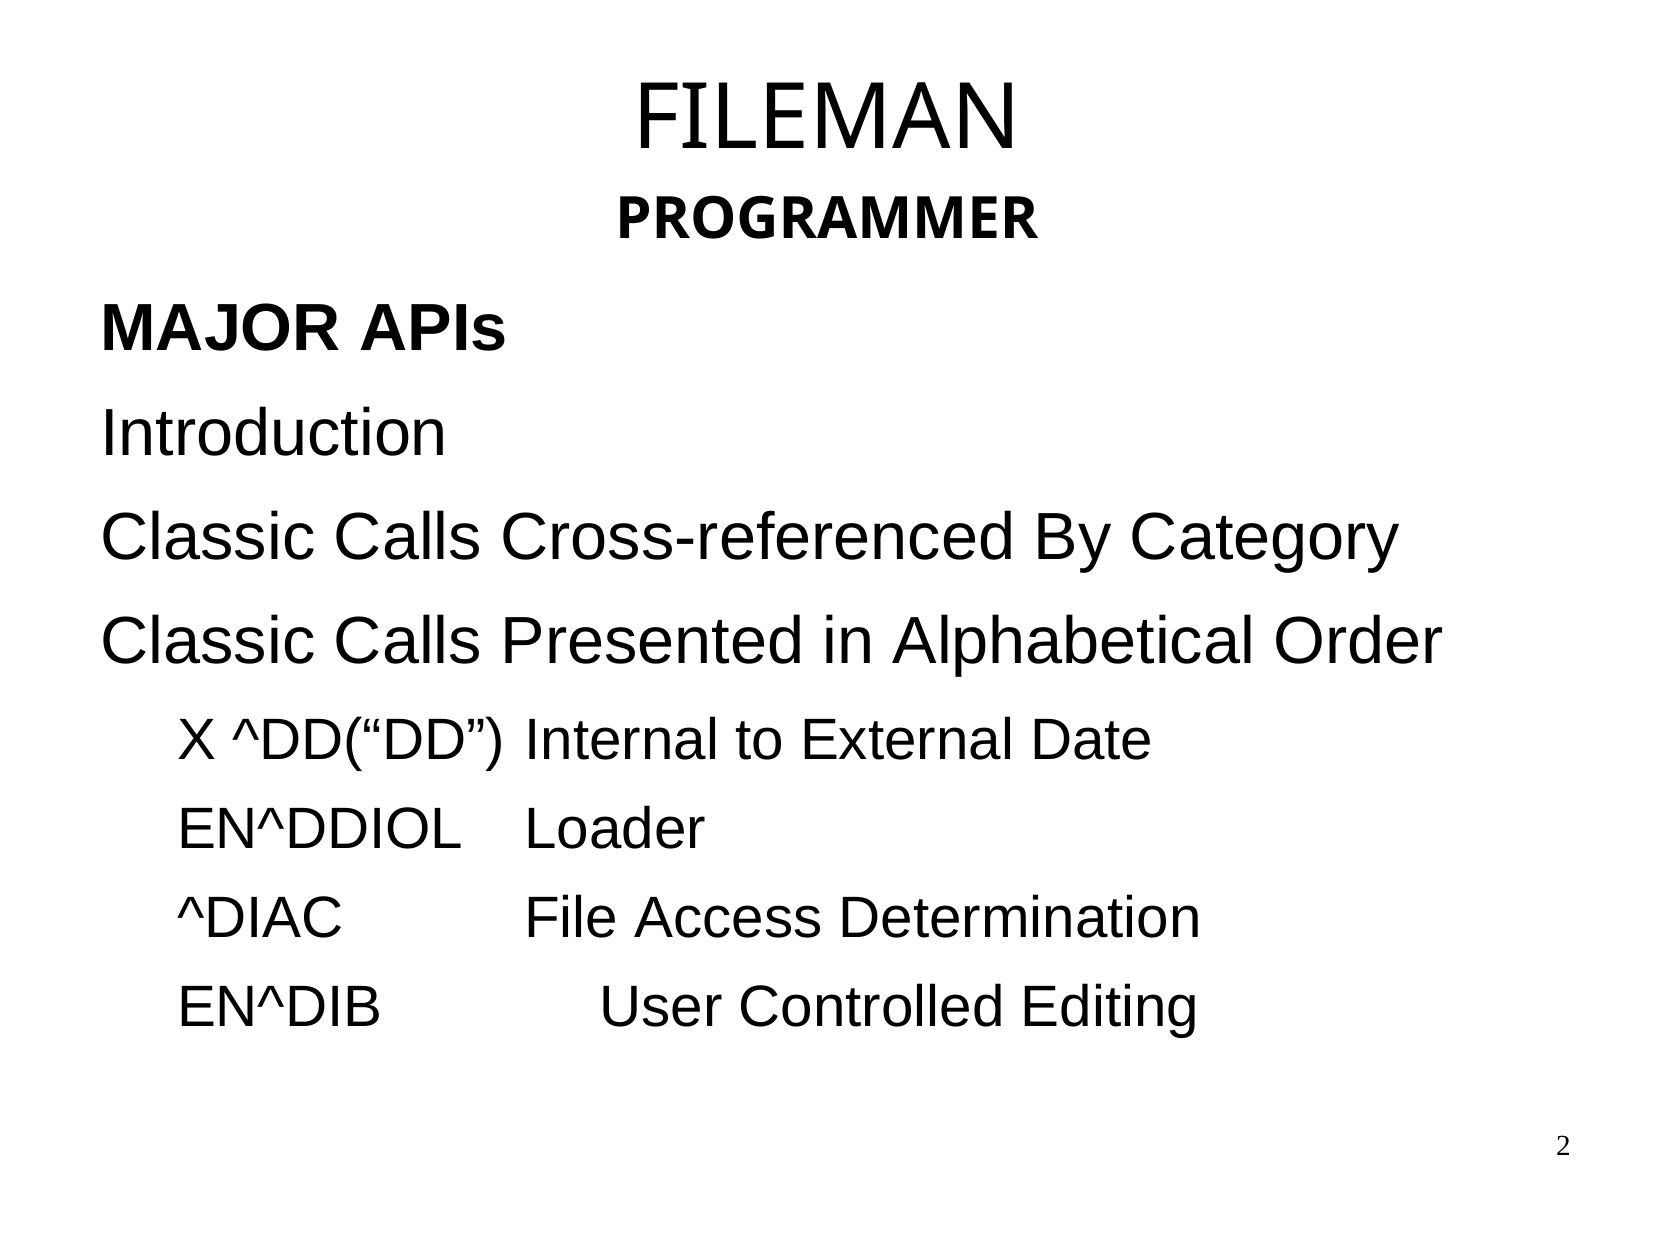

# FILEMAN PROGRAMMER
MAJOR APIs
Introduction
Classic Calls Cross-referenced By Category
Classic Calls Presented in Alphabetical Order
X ^DD(“DD”) 	Internal to External Date
EN^DDIOL 	Loader
^DIAC 			File Access Determination
EN^DIB 			User Controlled Editing
2